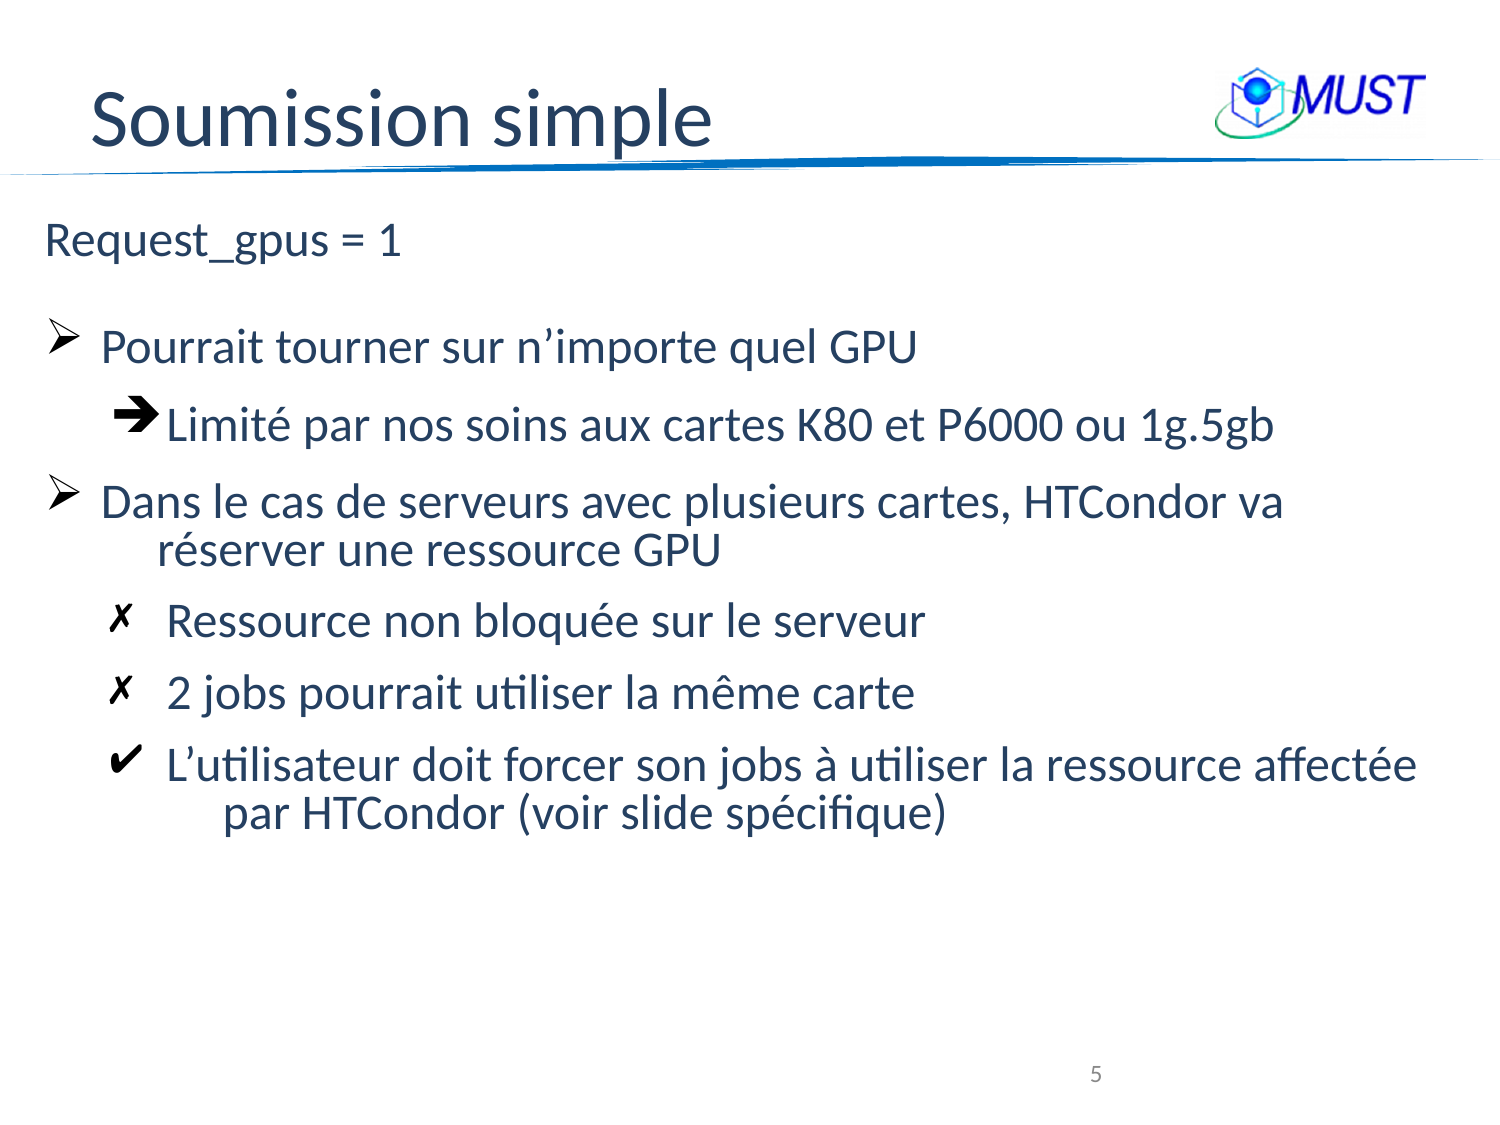

# Soumission simple
Request_gpus = 1
Pourrait tourner sur n’importe quel GPU
Limité par nos soins aux cartes K80 et P6000 ou 1g.5gb
Dans le cas de serveurs avec plusieurs cartes, HTCondor va réserver une ressource GPU
Ressource non bloquée sur le serveur
2 jobs pourrait utiliser la même carte
L’utilisateur doit forcer son jobs à utiliser la ressource affectée par HTCondor (voir slide spécifique)